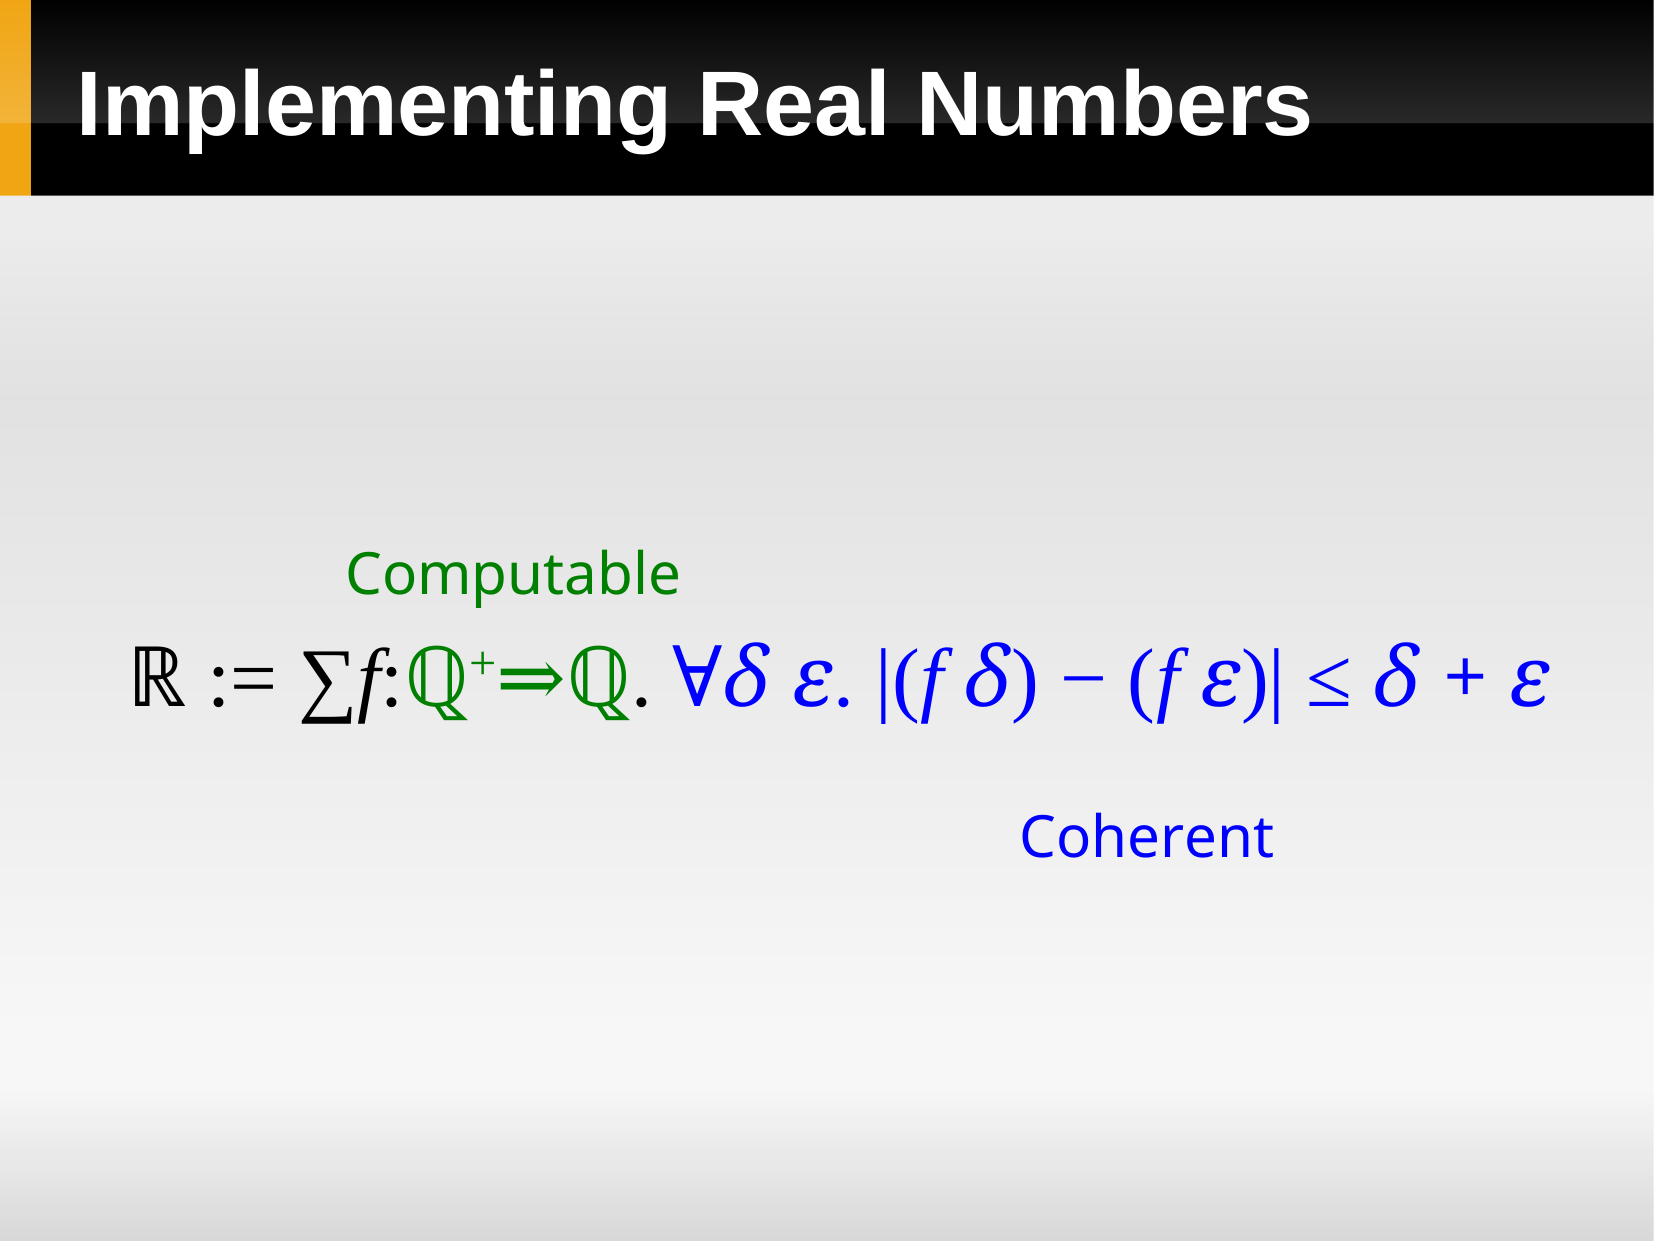

# Implementing Real Numbers
Computable
ℝ := ∑f:ℚ+⇒ℚ. ∀δ ε. |(f δ) − (f ε)| ≤ δ + ε
Coherent